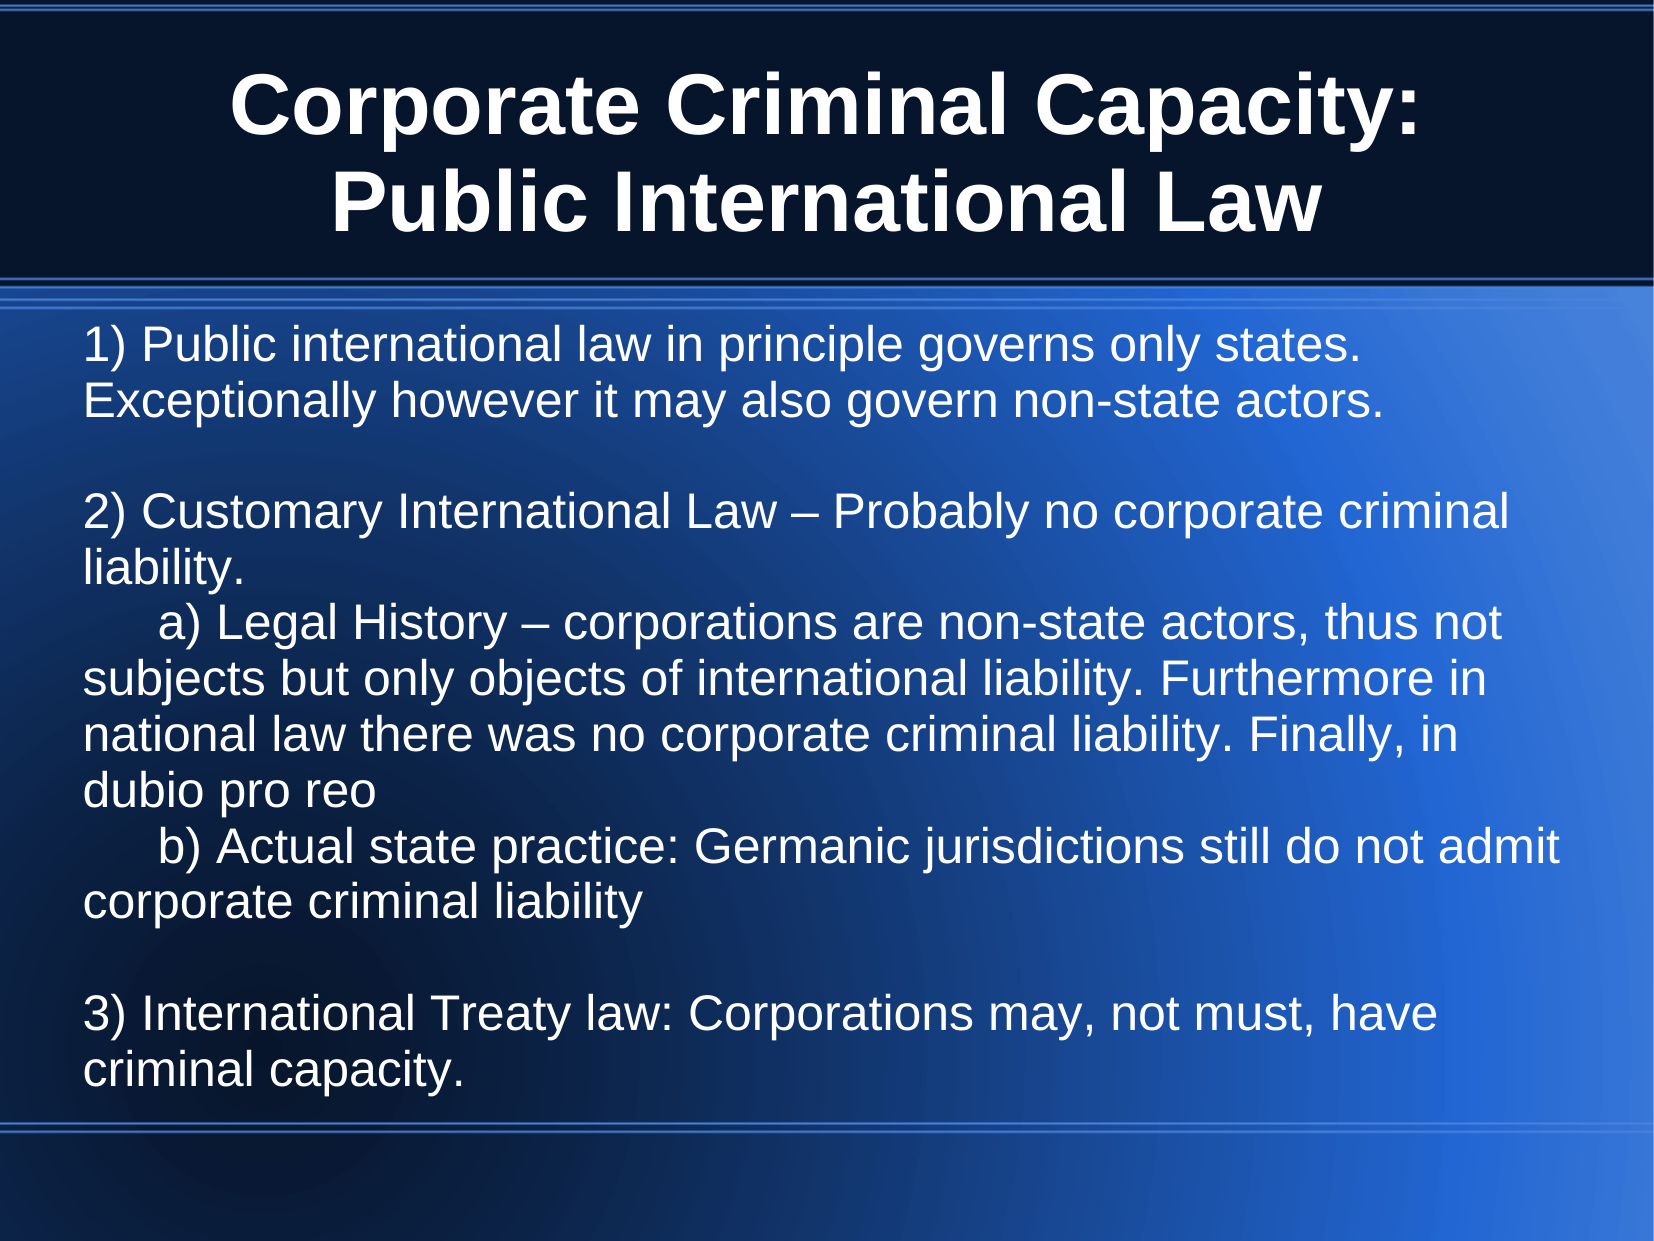

# Corporate Criminal Capacity: Public International Law
1) Public international law in principle governs only states. Exceptionally however it may also govern non-state actors.
2) Customary International Law – Probably no corporate criminal liability.
	a) Legal History – corporations are non-state actors, thus not subjects but only objects of international liability. Furthermore in national law there was no corporate criminal liability. Finally, in dubio pro reo
	b) Actual state practice: Germanic jurisdictions still do not admit corporate criminal liability
3) International Treaty law: Corporations may, not must, have criminal capacity.